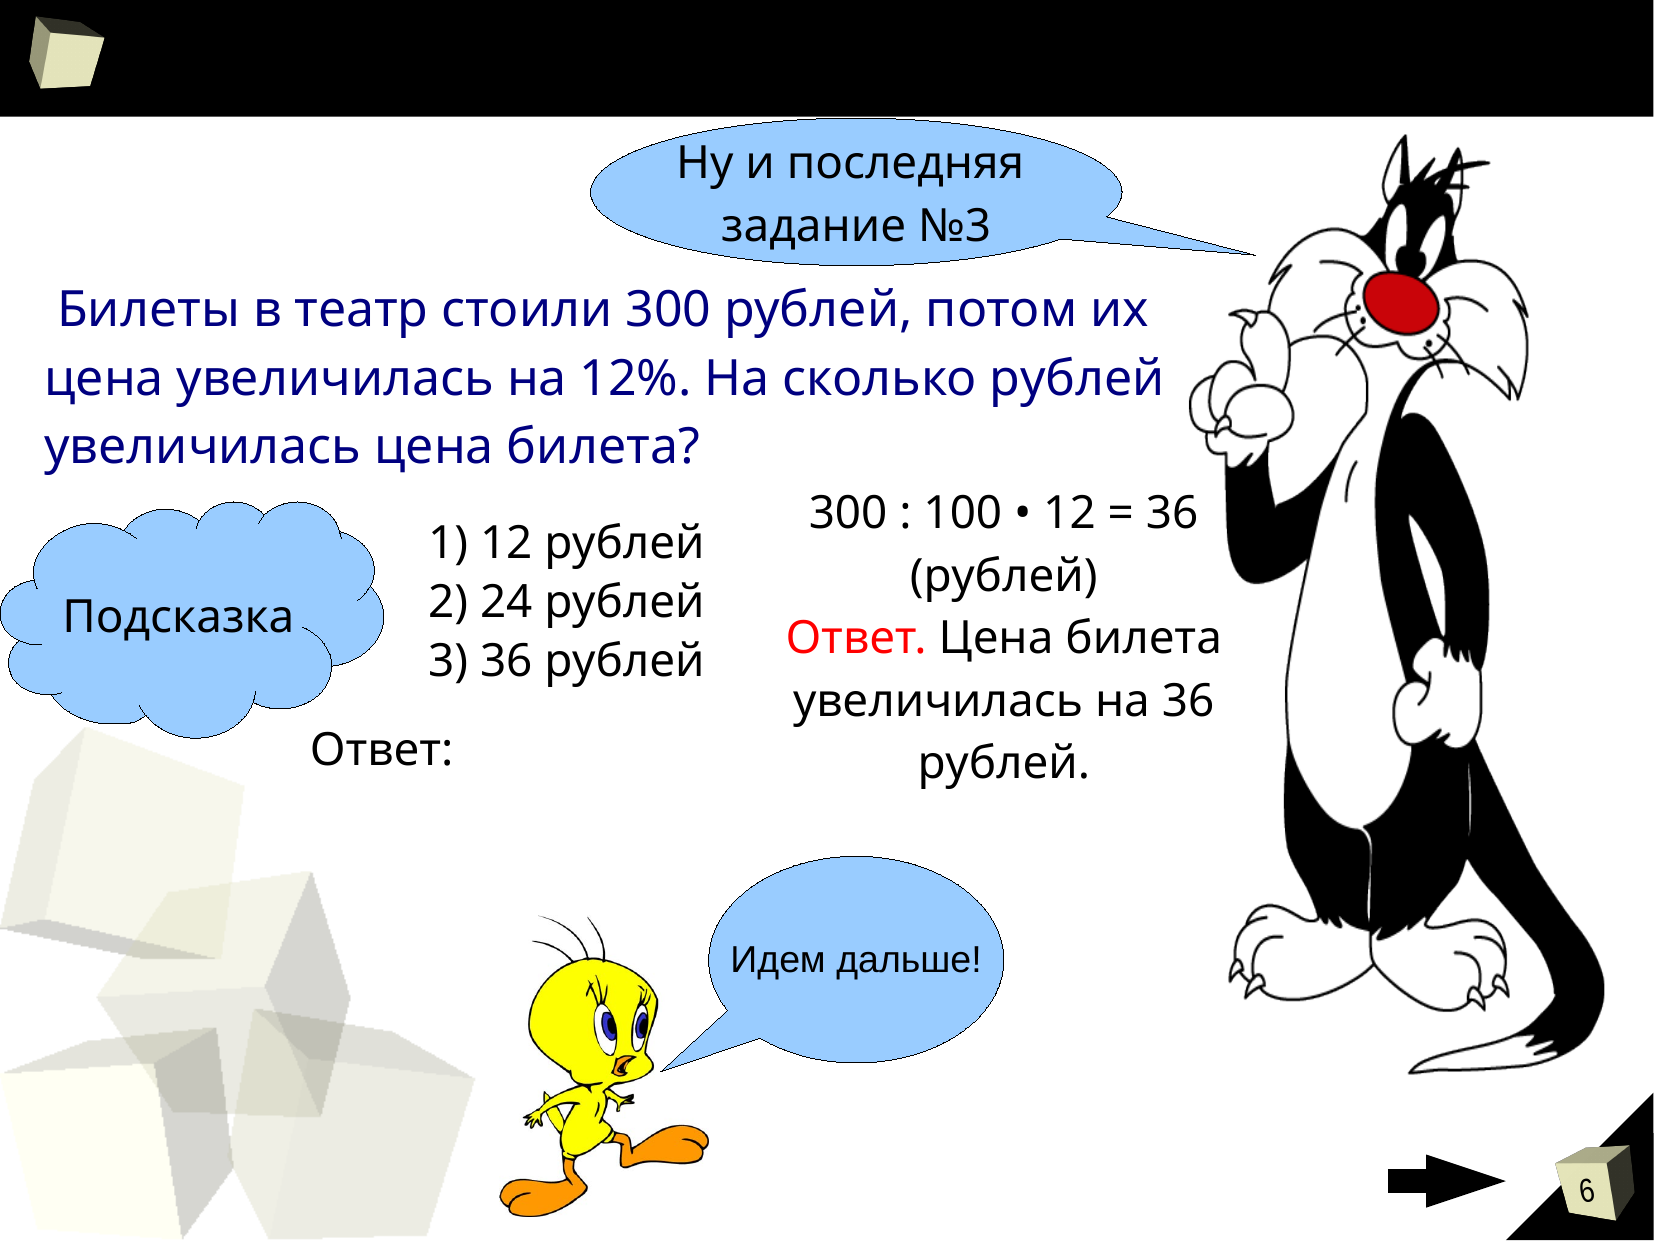

Ну и последняя
задание №3
 Билеты в театр стоили 300 рублей, потом их цена увеличилась на 12%. На сколько рублей увеличилась цена билета?
300 : 100 • 12 = 36 (рублей)
Ответ. Цена билета увеличилась на 36 рублей.
Подсказка
1) 12 рублей
2) 24 рублей
3) 36 рублей
Ответ:
Идем дальше!